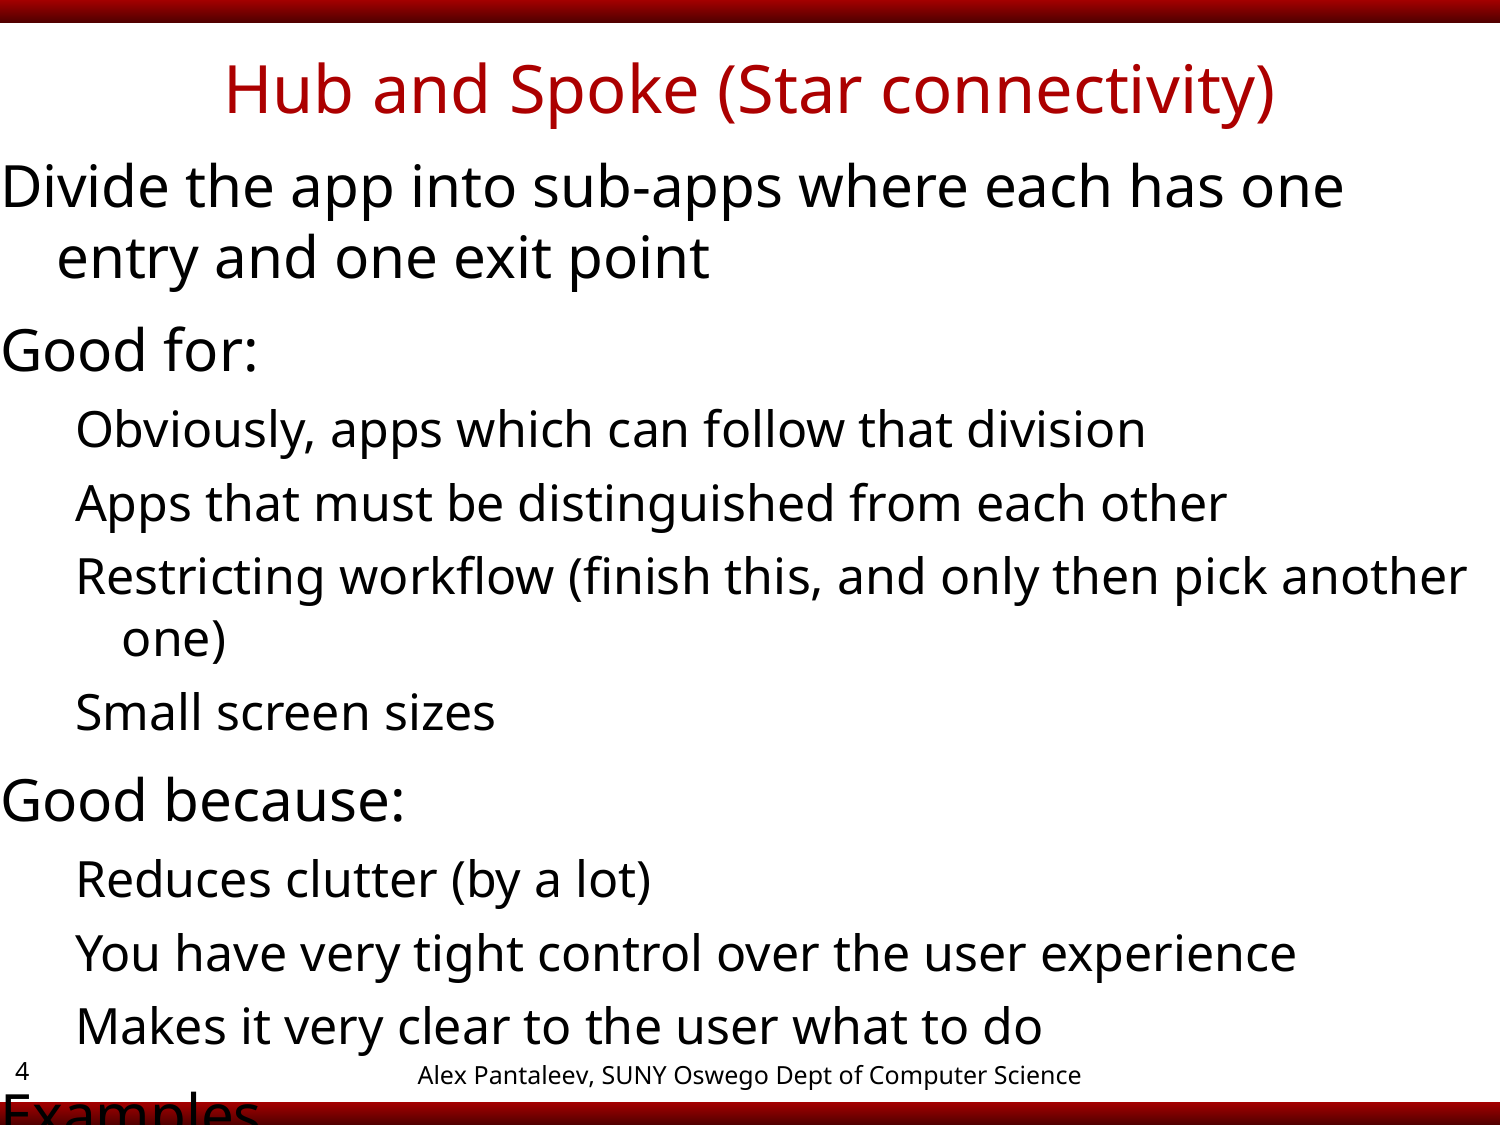

# Hub and Spoke (Star connectivity)
Divide the app into sub-apps where each has one entry and one exit point
Good for:
Obviously, apps which can follow that division
Apps that must be distinguished from each other
Restricting workflow (finish this, and only then pick another one)
Small screen sizes
Good because:
Reduces clutter (by a lot)
You have very tight control over the user experience
Makes it very clear to the user what to do
Examples
4